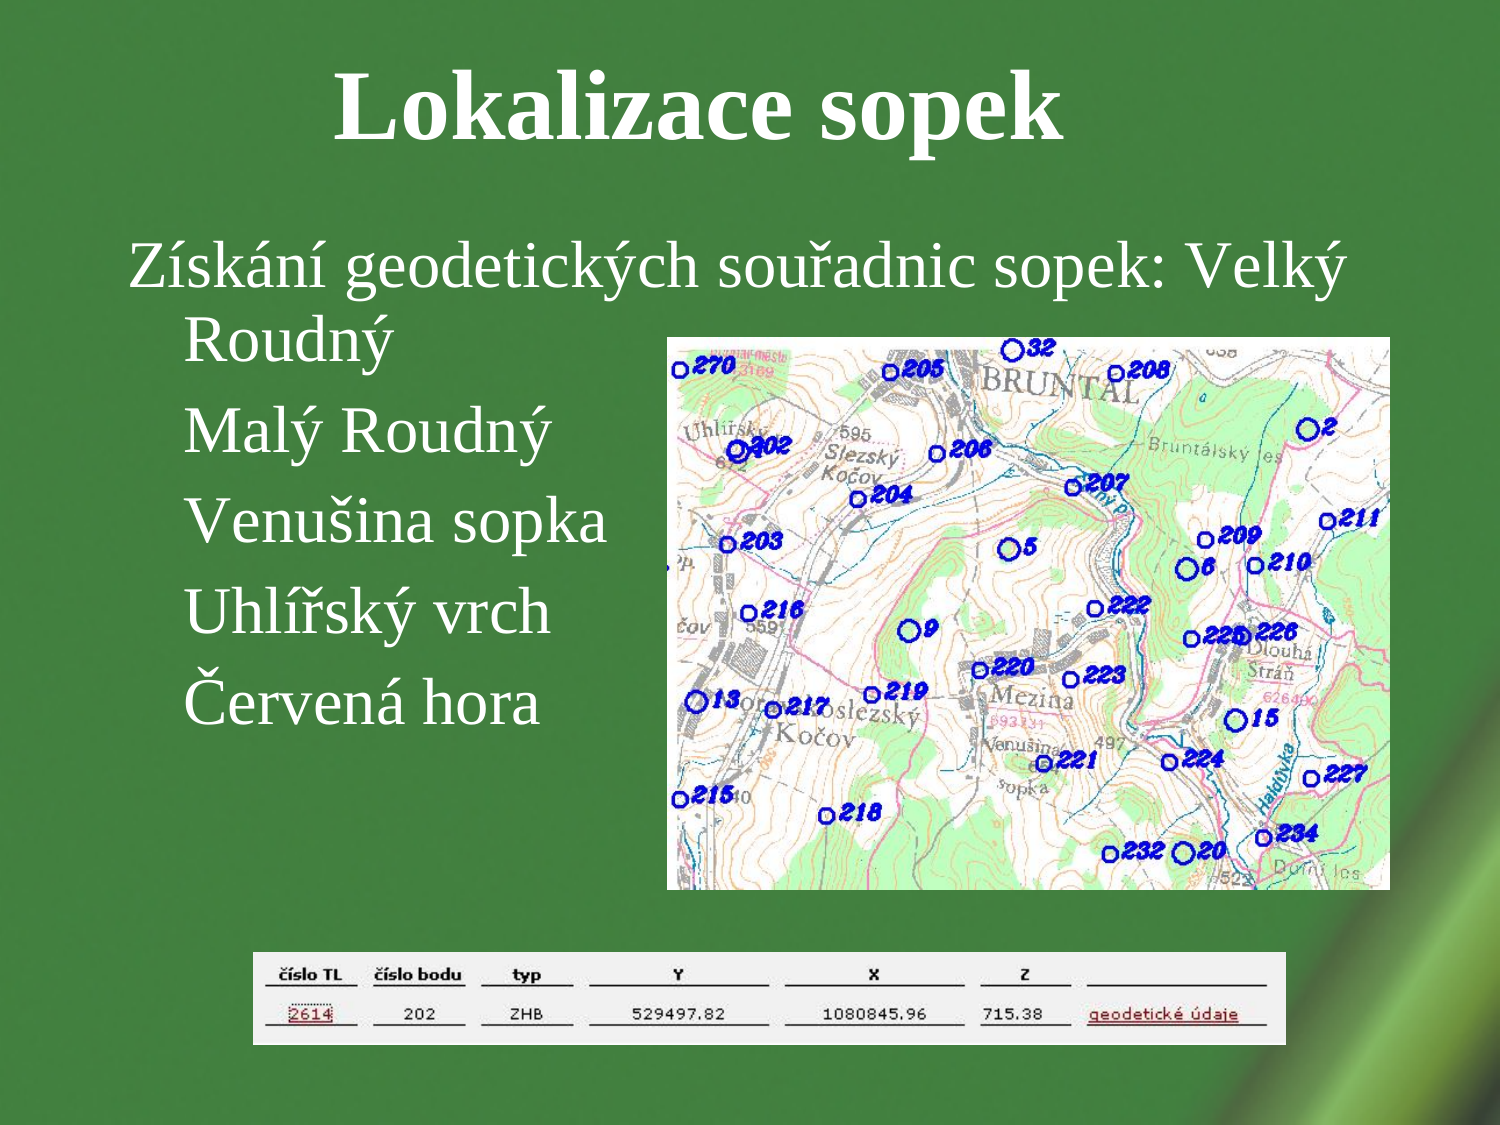

# Lokalizace sopek
Získání geodetických souřadnic sopek: Velký Roudný
	Malý Roudný
	Venušina sopka
	Uhlířský vrch
	Červená hora